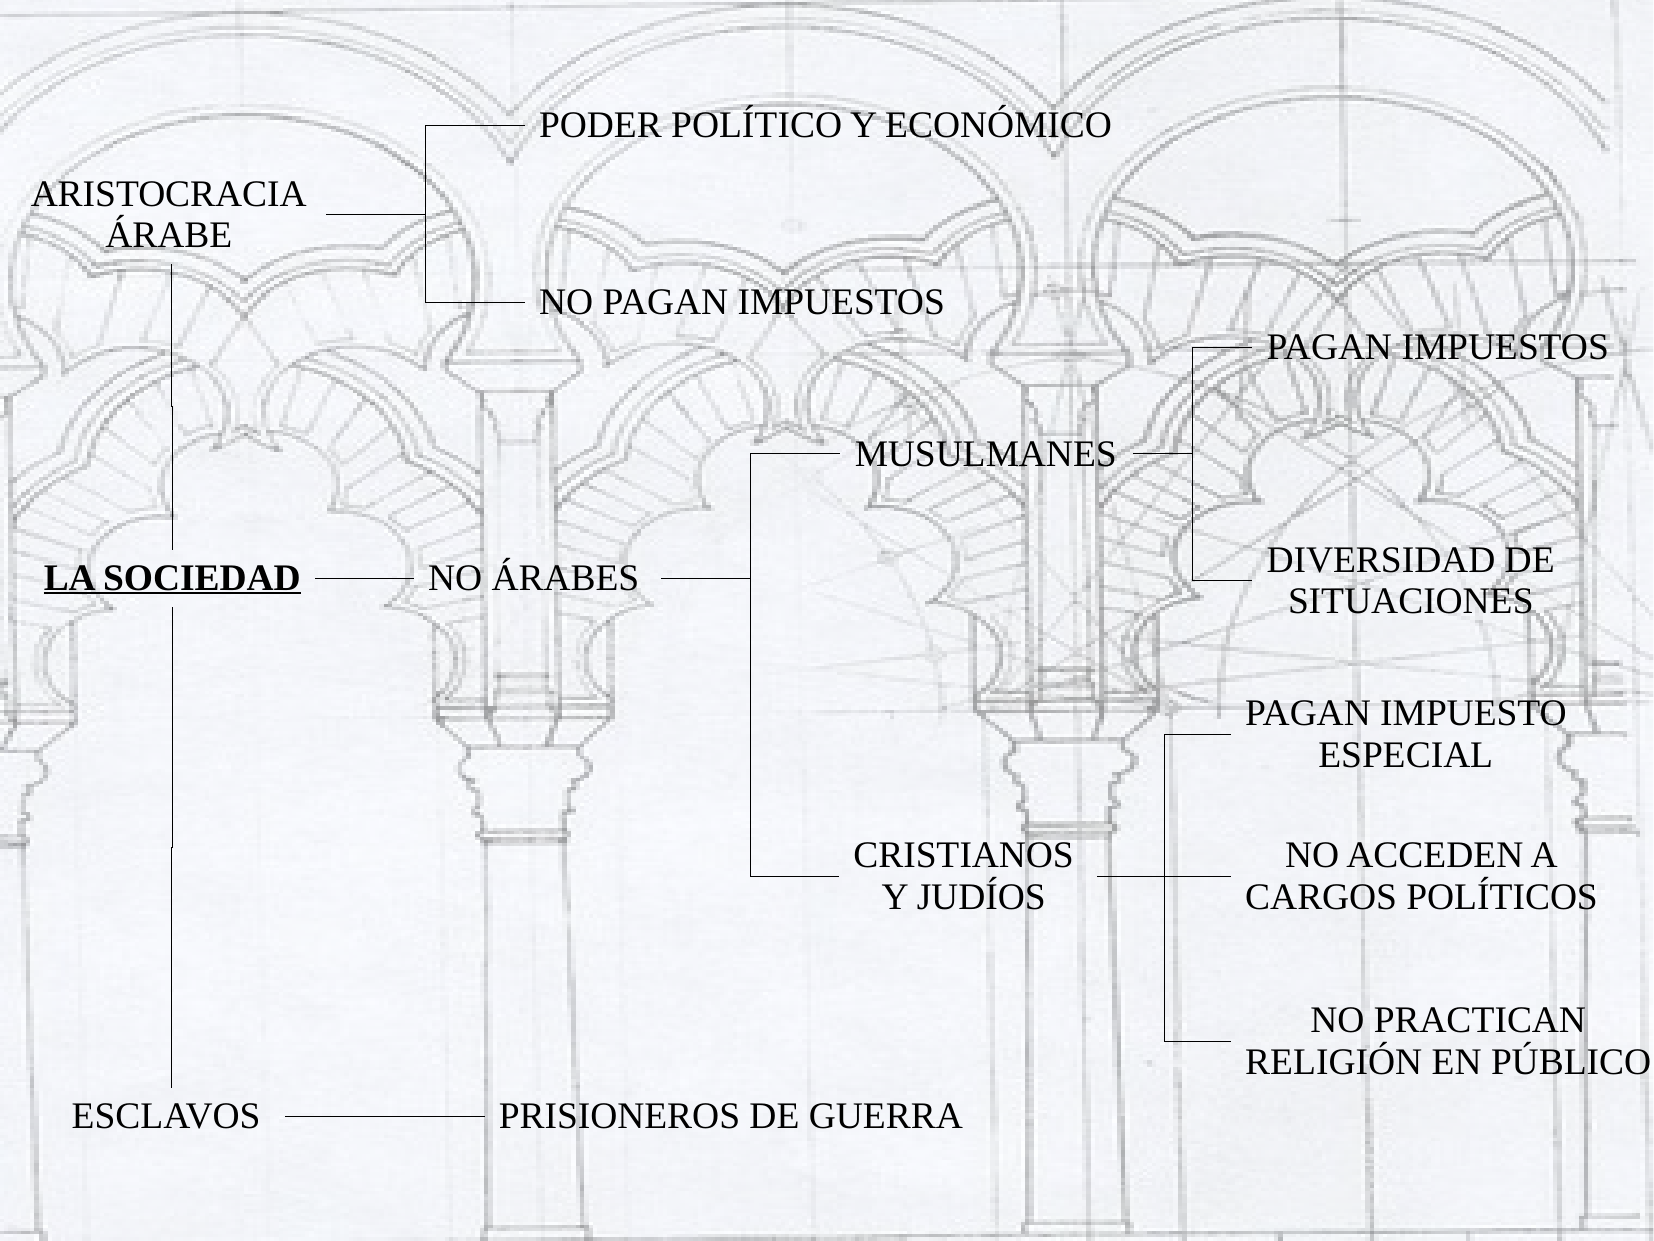

PODER POLÍTICO Y ECONÓMICO
ARISTOCRACIA
ÁRABE
NO PAGAN IMPUESTOS
PAGAN IMPUESTOS
MUSULMANES
DIVERSIDAD DE
SITUACIONES
LA SOCIEDAD
NO ÁRABES
PAGAN IMPUESTO
ESPECIAL
CRISTIANOS
Y JUDÍOS
NO ACCEDEN A
CARGOS POLÍTICOS
NO PRACTICAN
RELIGIÓN EN PÚBLICO
ESCLAVOS
PRISIONEROS DE GUERRA